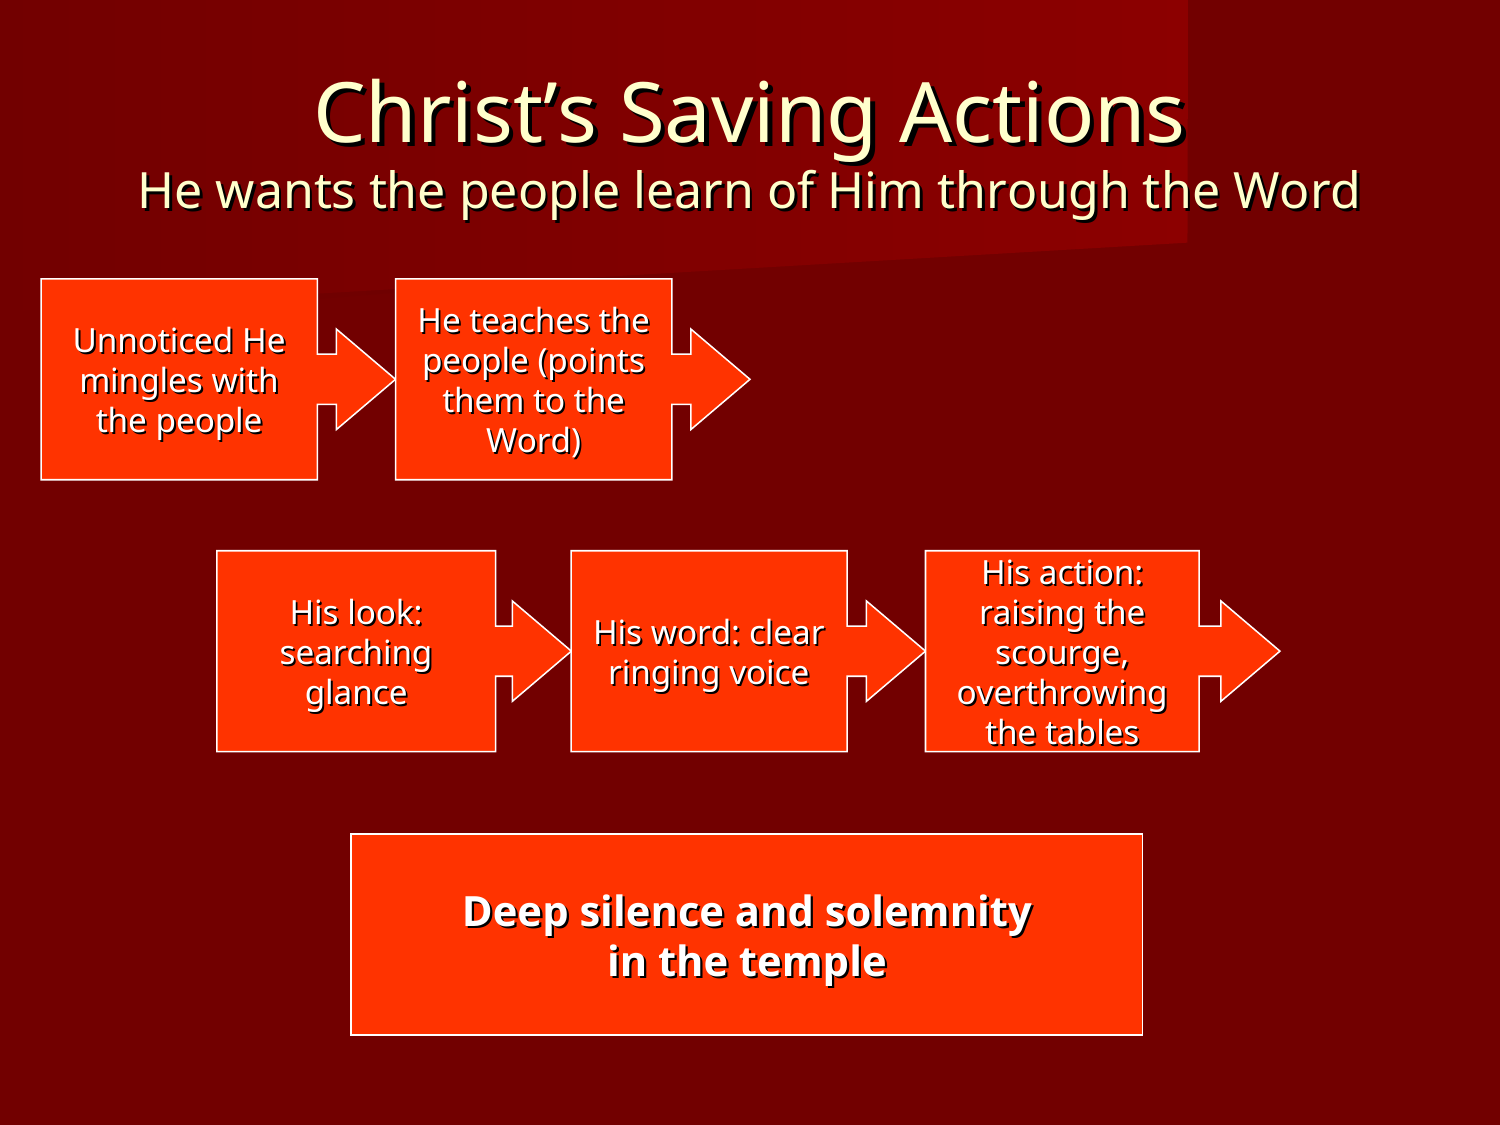

# Christ’s Saving Actions He wants the people learn of Him through the Word
Unnoticed He mingles with the people
He teaches the people (points them to the Word)
His look: searching glance
His word: clear ringing voice
His action: raising the scourge, overthrowing the tables
Deep silence and solemnity
in the temple